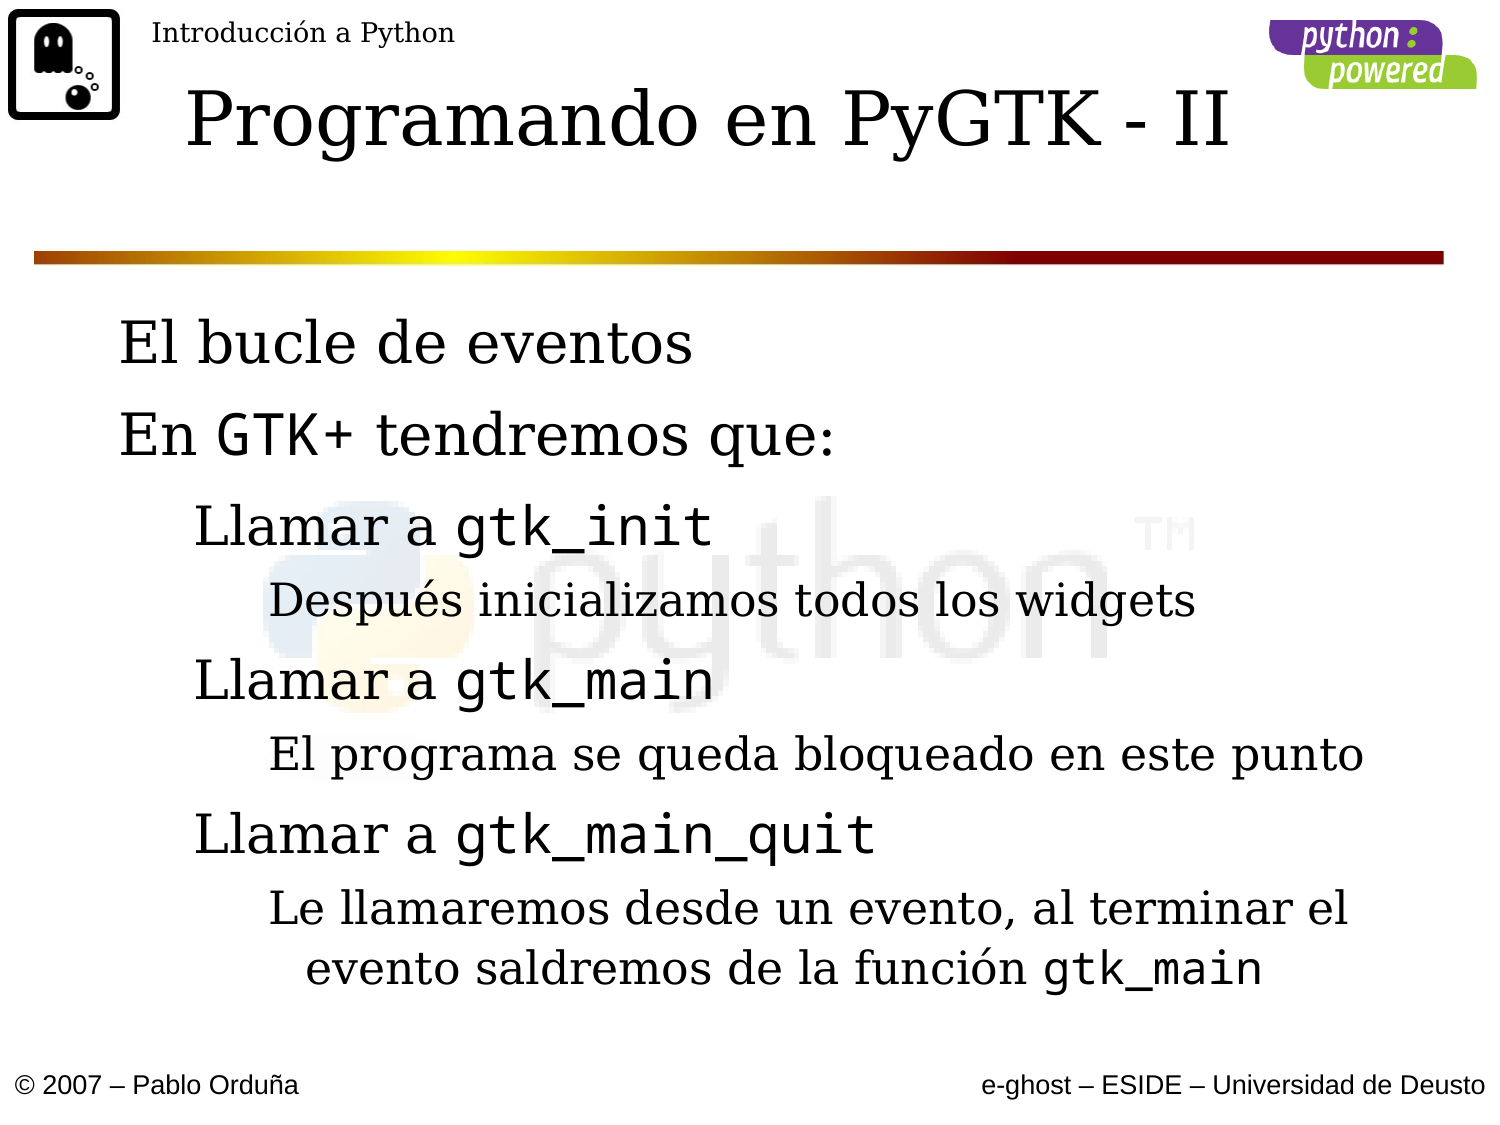

# Programando en PyGTK - II
El bucle de eventos
En GTK+ tendremos que:
Llamar a gtk_init
Después inicializamos todos los widgets
Llamar a gtk_main
El programa se queda bloqueado en este punto
Llamar a gtk_main_quit
Le llamaremos desde un evento, al terminar el evento saldremos de la función gtk_main